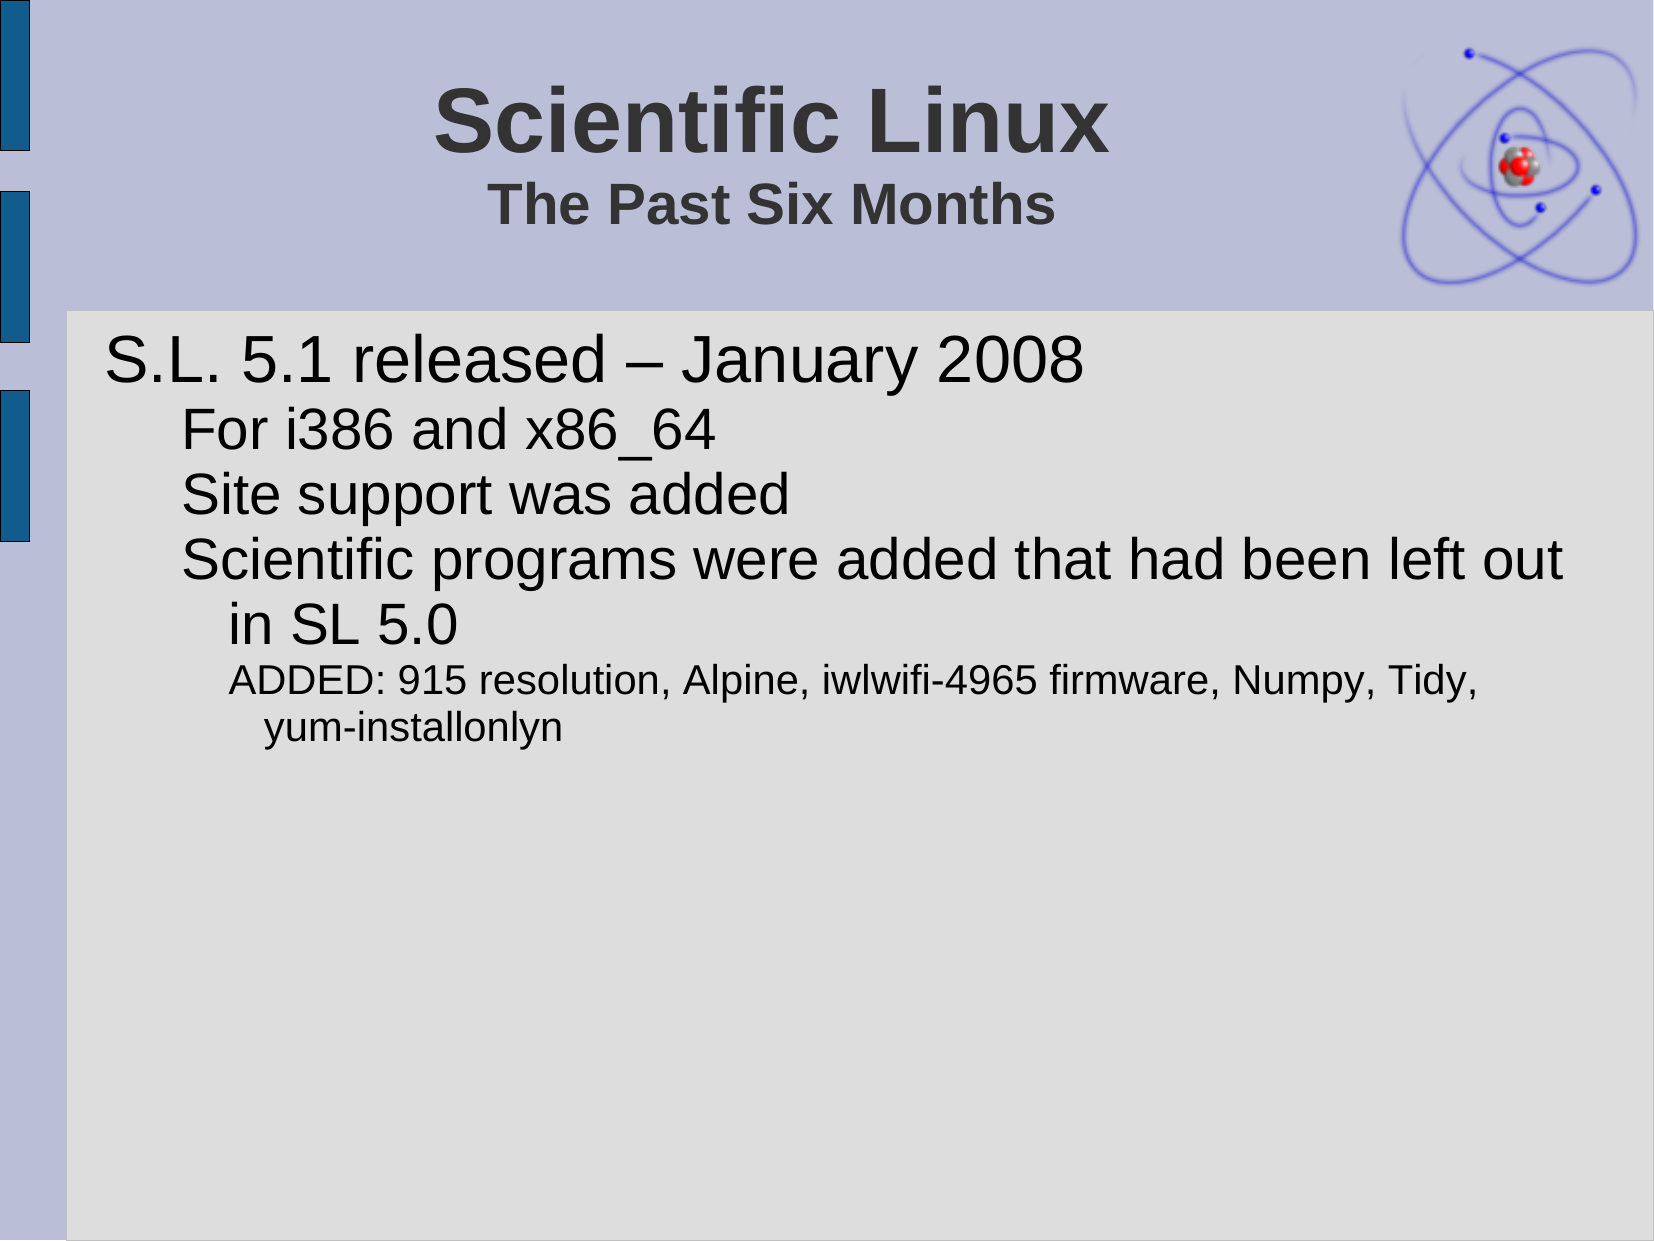

# Scientific Linux The Past Six Months
S.L. 5.1 released – January 2008
For i386 and x86_64
Site support was added
Scientific programs were added that had been left out in SL 5.0
ADDED: 915 resolution, Alpine, iwlwifi-4965 firmware, Numpy, Tidy, yum-installonlyn